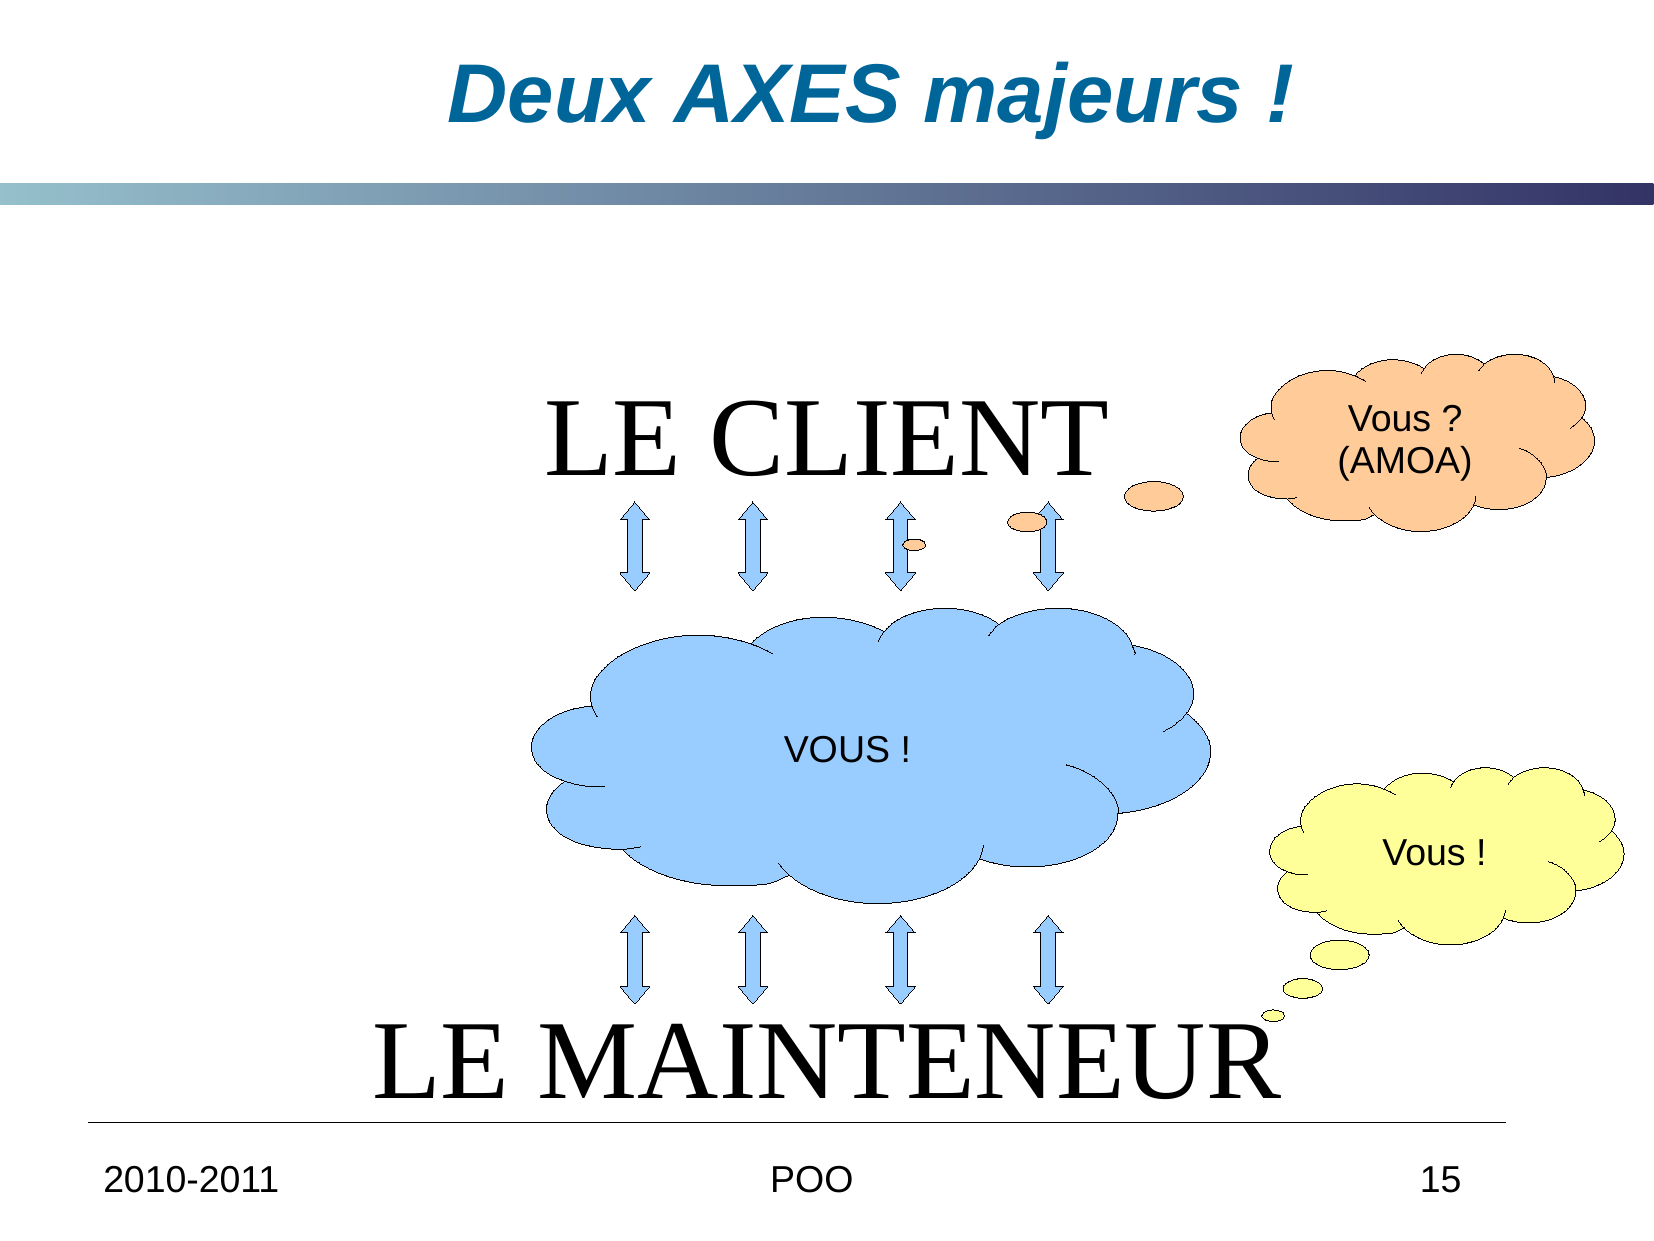

# Deux AXES majeurs !
LE CLIENT
LE MAINTENEUR
Vous ?
(AMOA)
VOUS !
Vous !